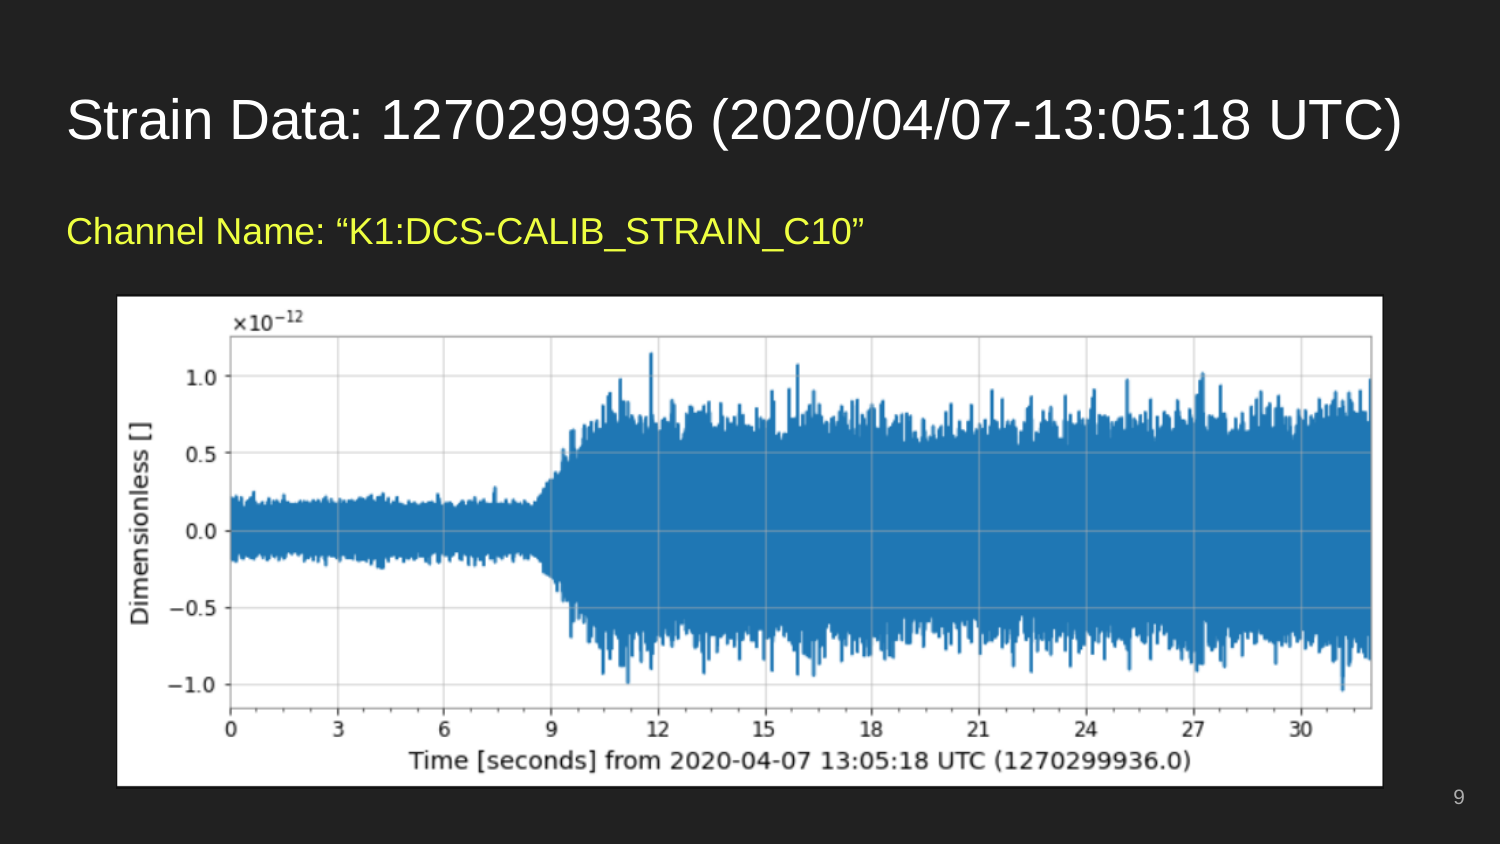

# Strain Data: 1270299936 (2020/04/07-13:05:18 UTC)
Channel Name: “K1:DCS-CALIB_STRAIN_C10”